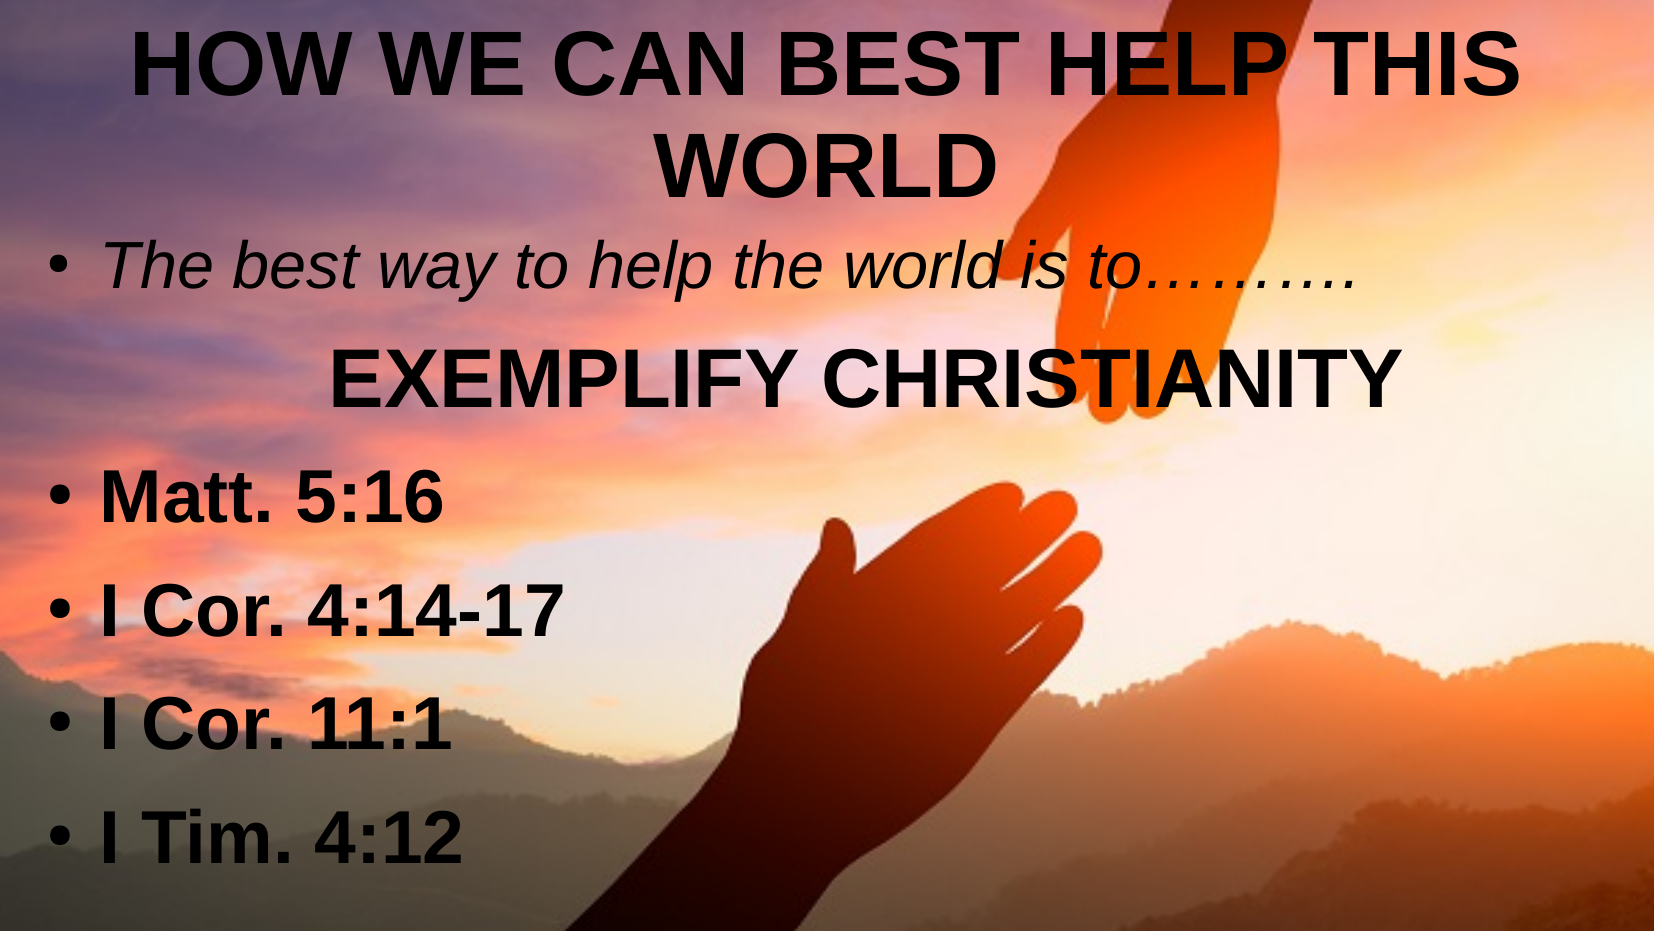

# HOW WE CAN BEST HELP THIS WORLD
The best way to help the world is to……….
EXEMPLIFY CHRISTIANITY
Matt. 5:16
I Cor. 4:14-17
I Cor. 11:1
I Tim. 4:12